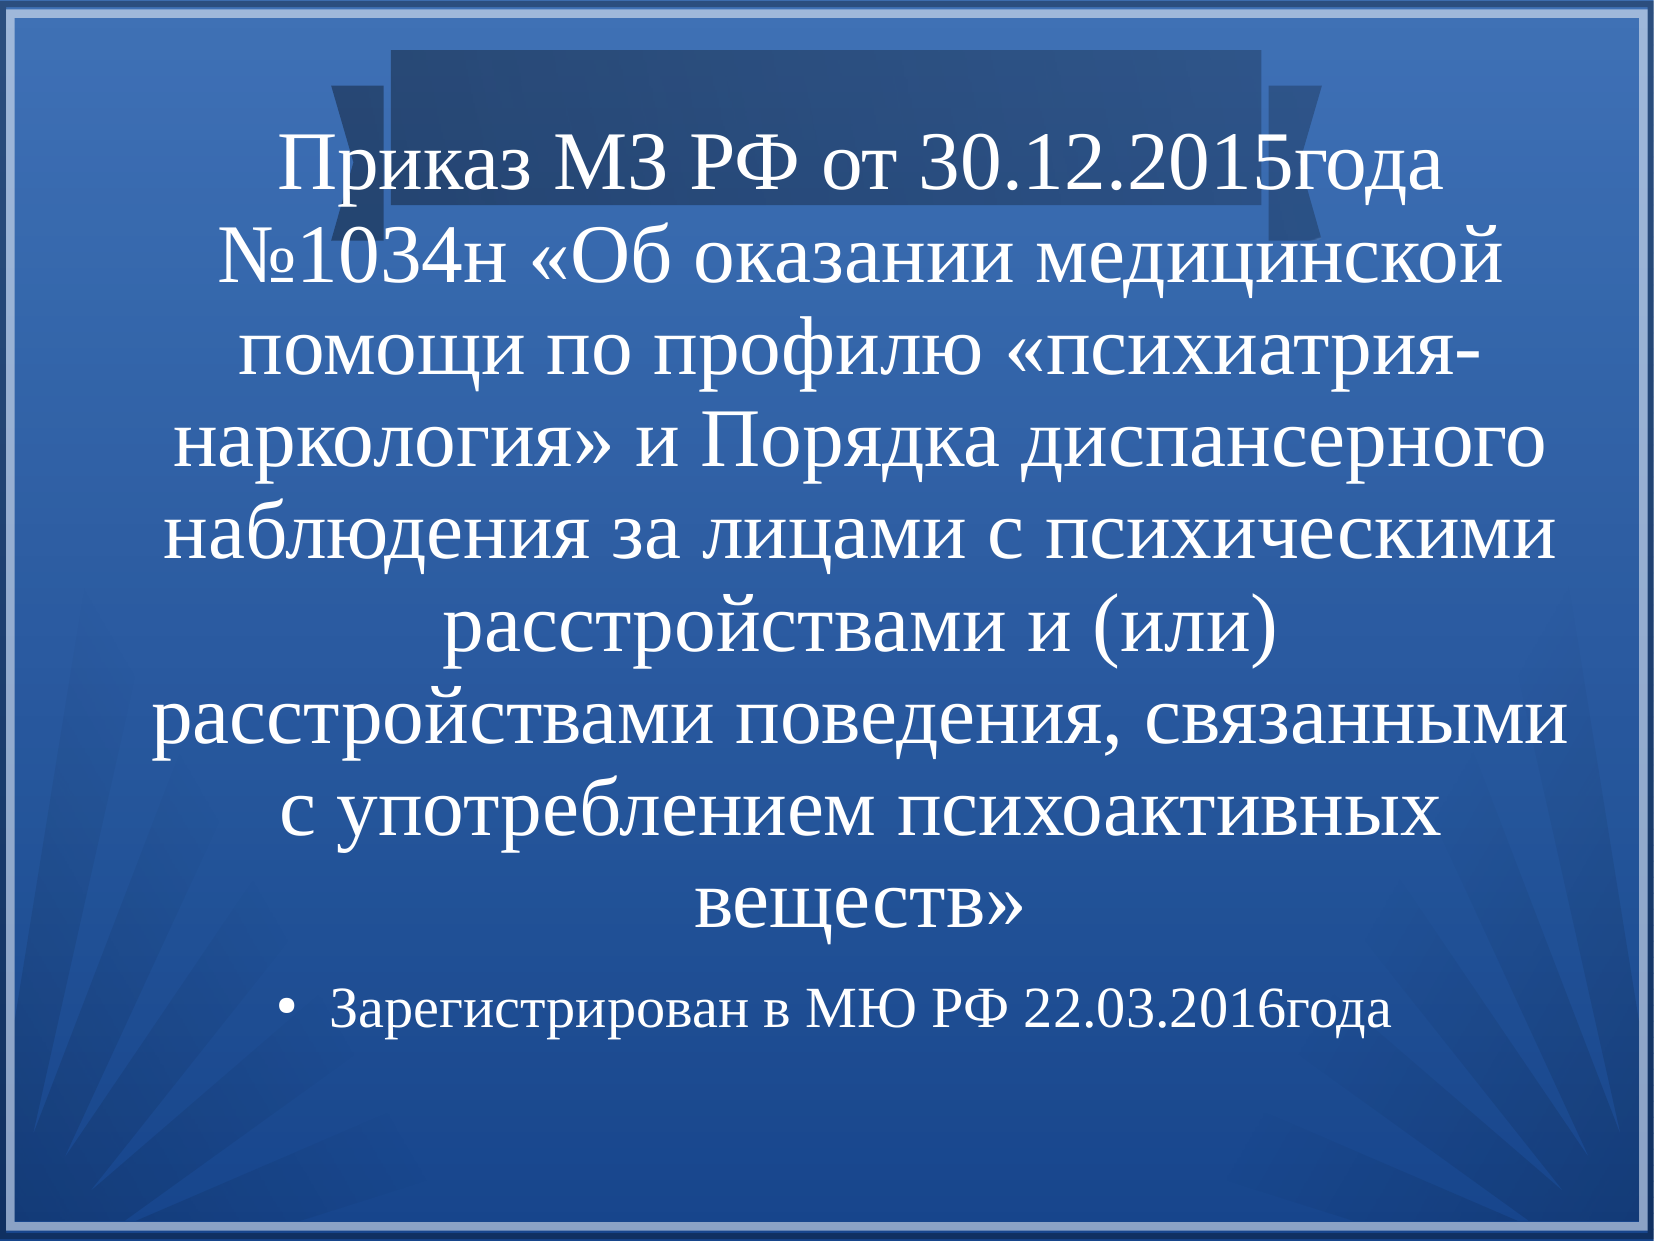

# Приказ МЗ РФ от 30.12.2015года №1034н «Об оказании медицинской помощи по профилю «психиатрия-наркология» и Порядка диспансерного наблюдения за лицами с психическими расстройствами и (или) расстройствами поведения, связанными с употреблением психоактивных веществ»
Зарегистрирован в МЮ РФ 22.03.2016года